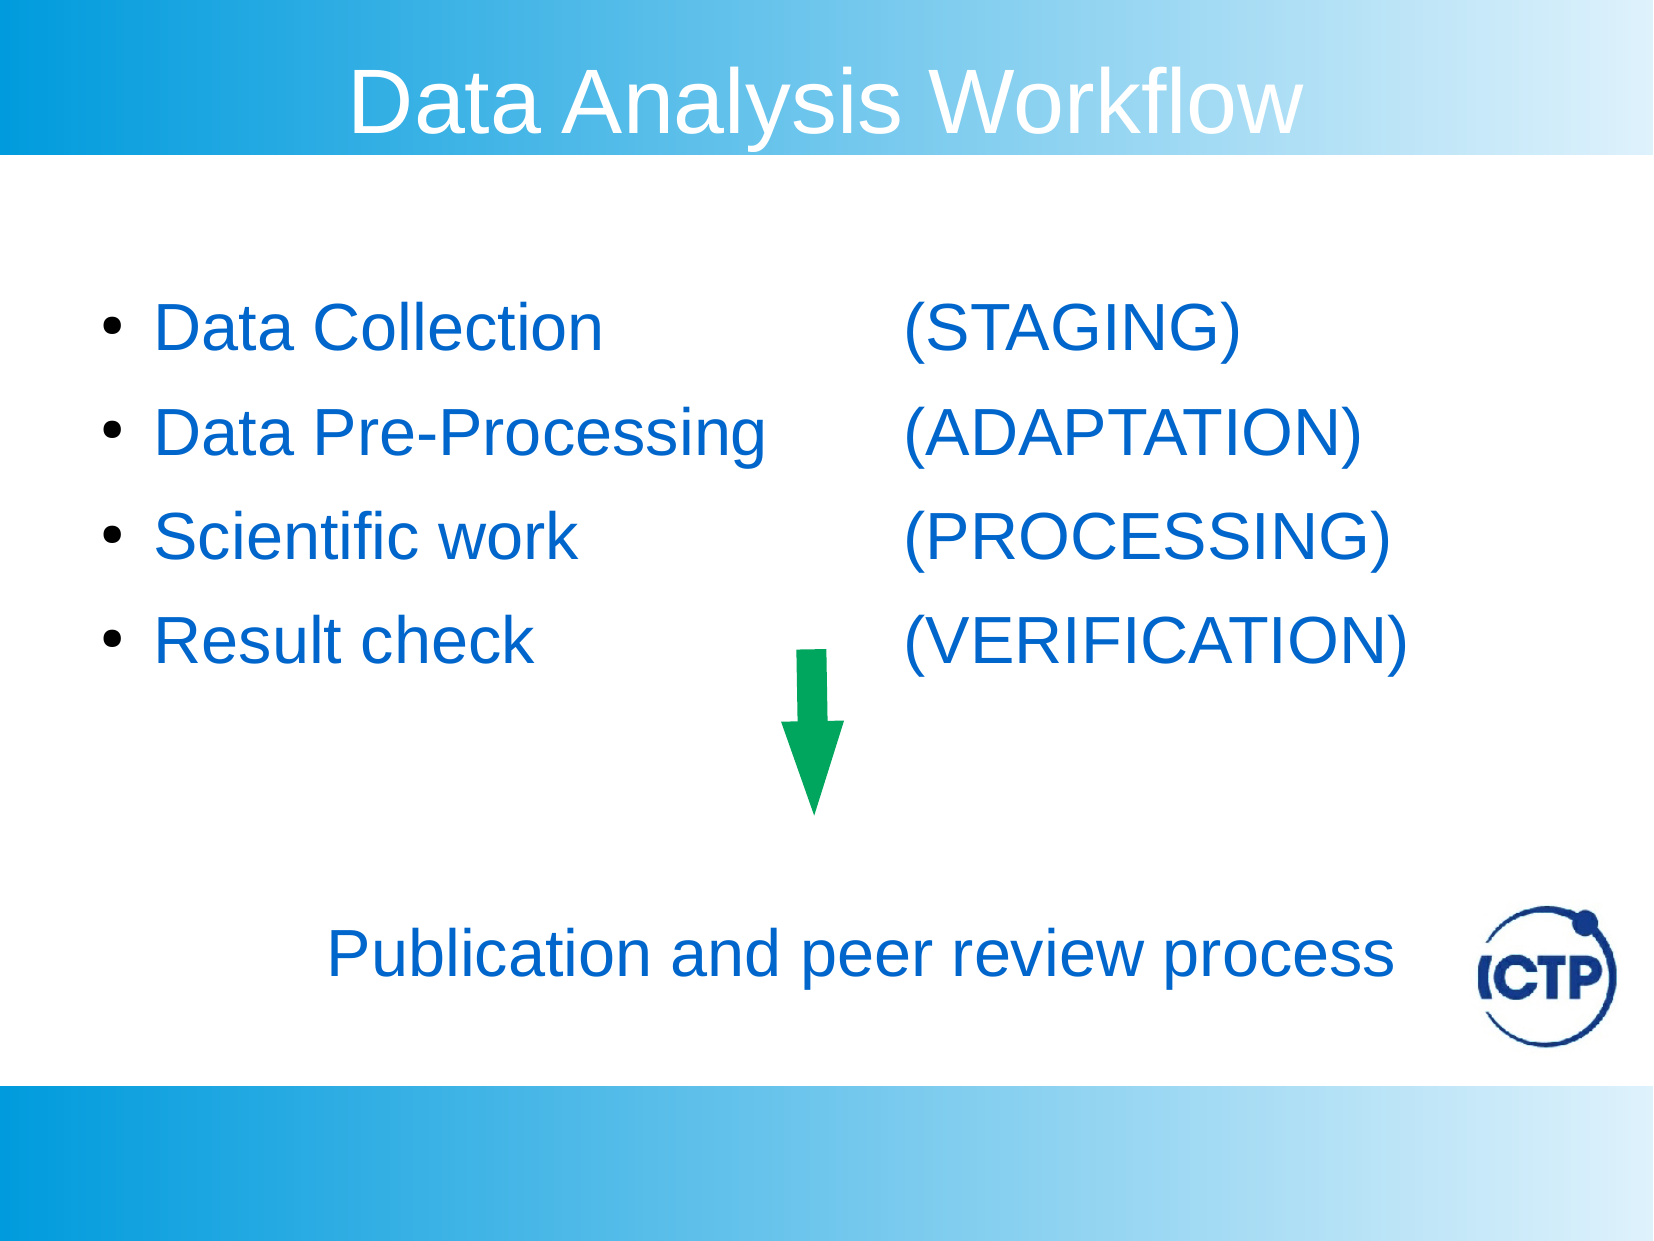

# Data Analysis Workflow
Data Collection 				(STAGING)
Data Pre-Processing 		(ADAPTATION)
Scientific work 					(PROCESSING)
Result check 					(VERIFICATION)
Publication and peer review process